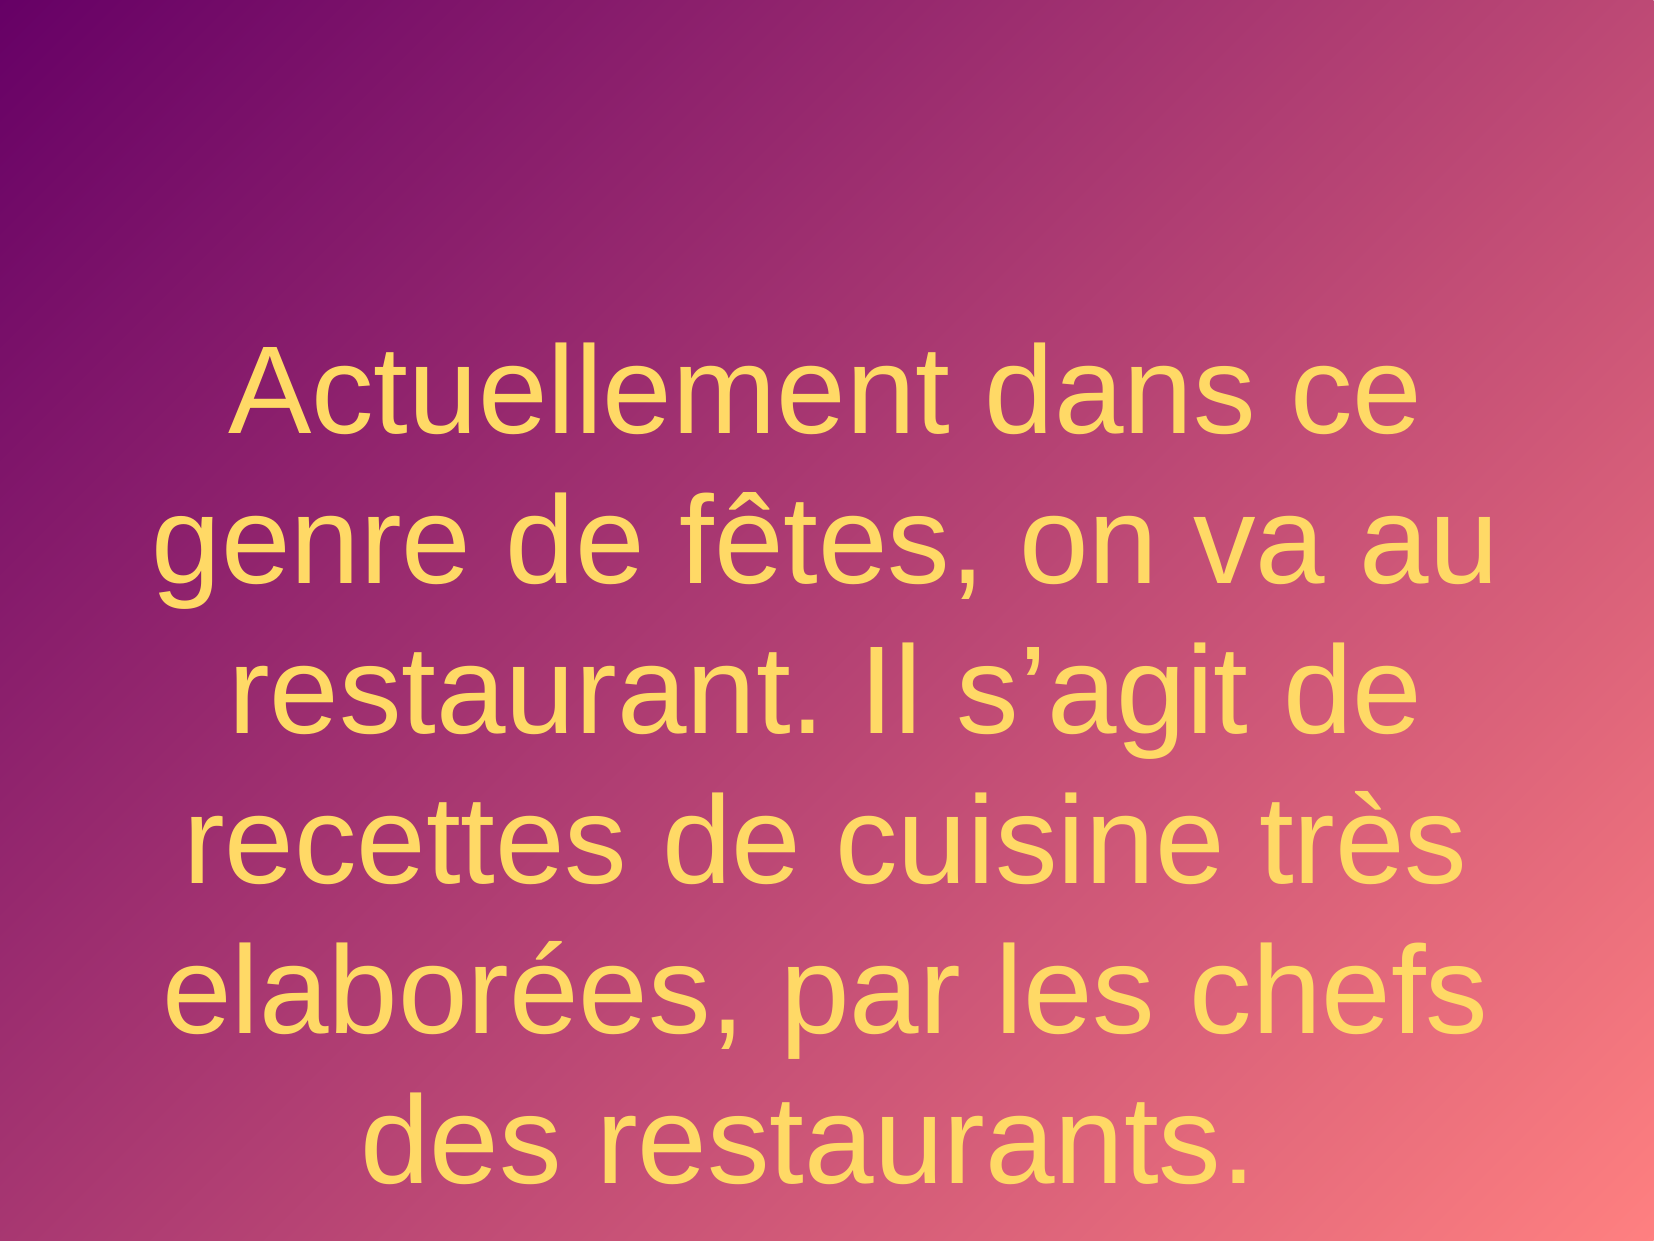

# Actuellement dans ce genre de fêtes, on va au restaurant. Il s’agit de recettes de cuisine très elaborées, par les chefs des restaurants.